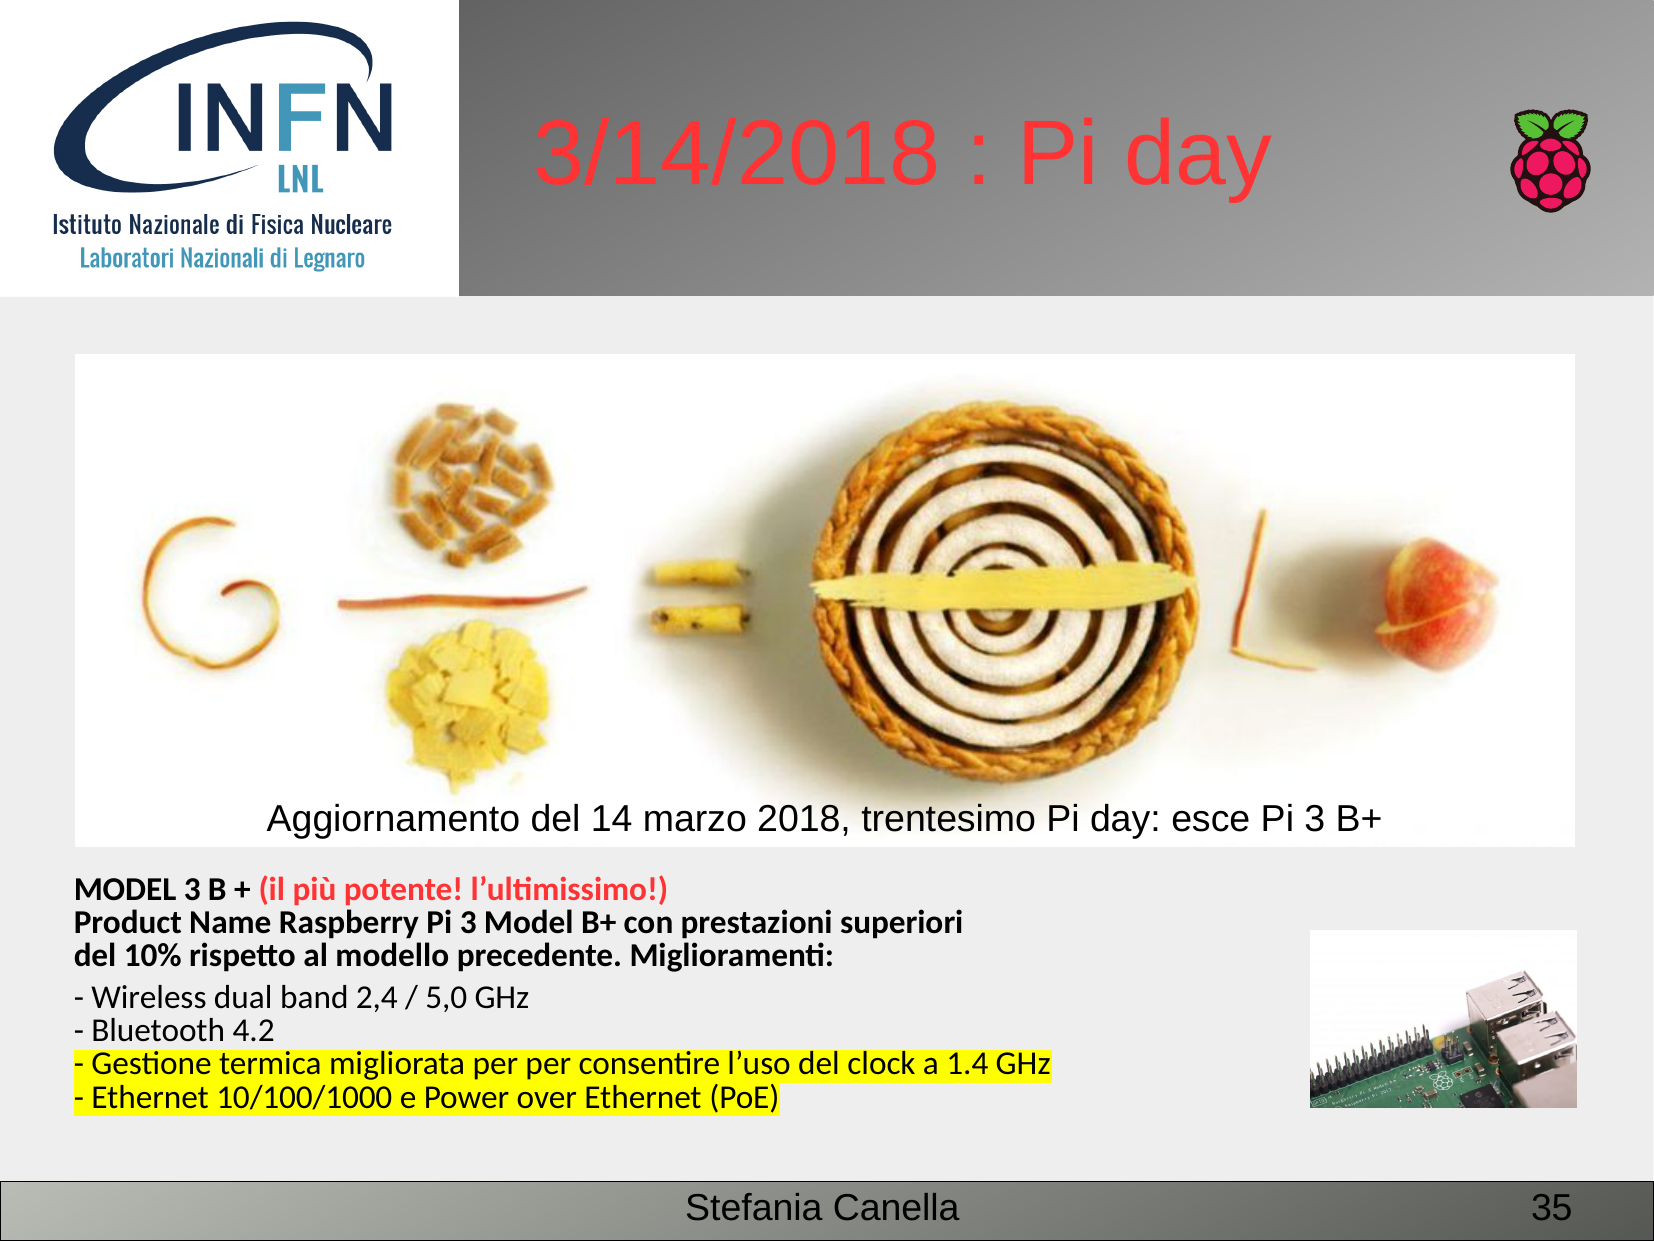

# 3/14/2018 : Pi day
Aggiornamento del 14 marzo 2018, trentesimo Pi day: esce Pi 3 B+
MODEL 3 B + (il più potente! l’ultimissimo!)
Product Name Raspberry Pi 3 Model B+ con prestazioni superiori
del 10% rispetto al modello precedente. Miglioramenti:
- Wireless dual band 2,4 / 5,0 GHz
- Bluetooth 4.2
- Gestione termica migliorata per per consentire l’uso del clock a 1.4 GHz
- Ethernet 10/100/1000 e Power over Ethernet (PoE)
Stefania Canella